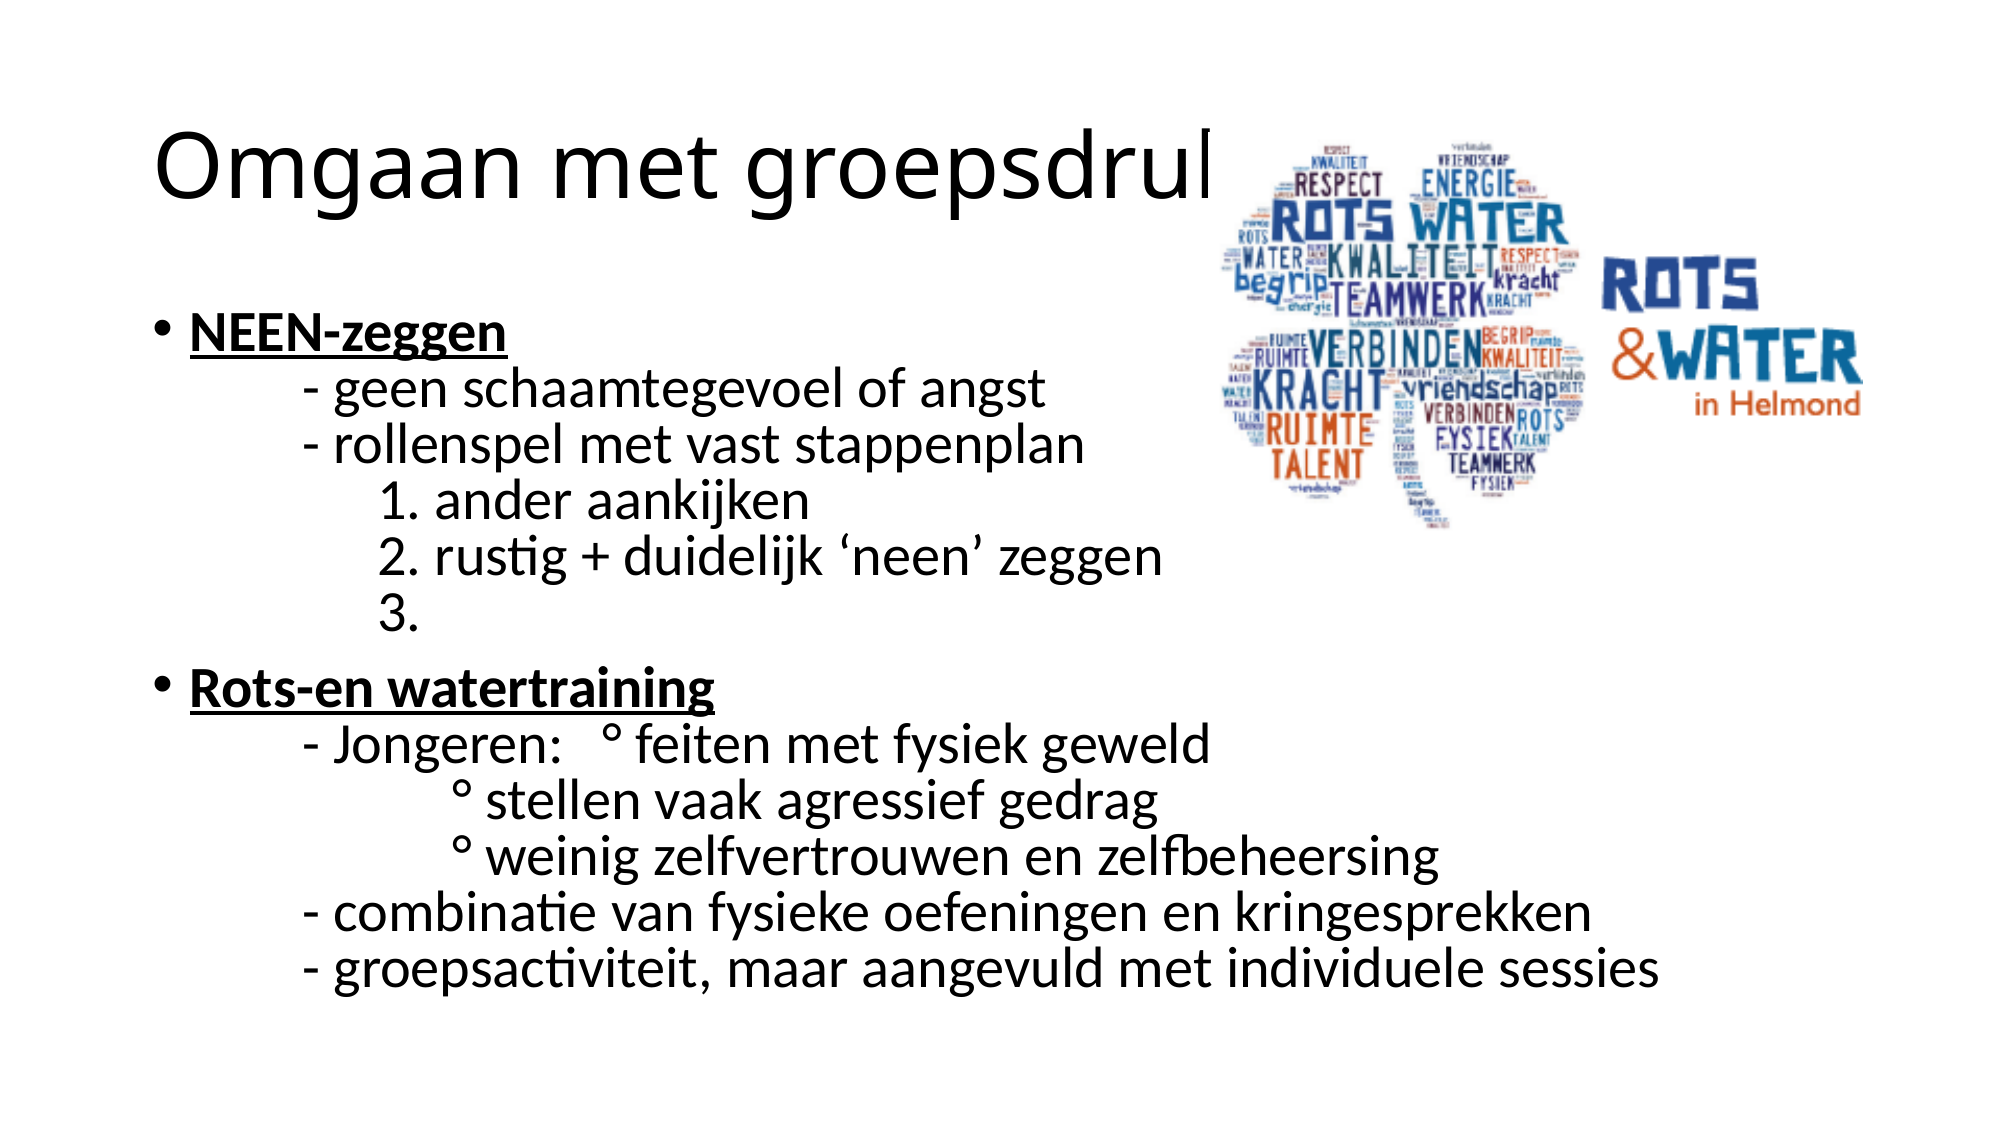

# Omgaan met groepsdruk
NEEN-zeggen
 	- geen schaamtegevoel of angst
 	- rollenspel met vast stappenplan
 		1. ander aankijken
 		2. rustig + duidelijk ‘neen’ zeggen
 		3.
Rots-en watertraining
	- Jongeren: 	° feiten met fysiek geweld
 			° stellen vaak agressief gedrag
 			° weinig zelfvertrouwen en zelfbeheersing
 	- combinatie van fysieke oefeningen en kringesprekken
 	- groepsactiviteit, maar aangevuld met individuele sessies